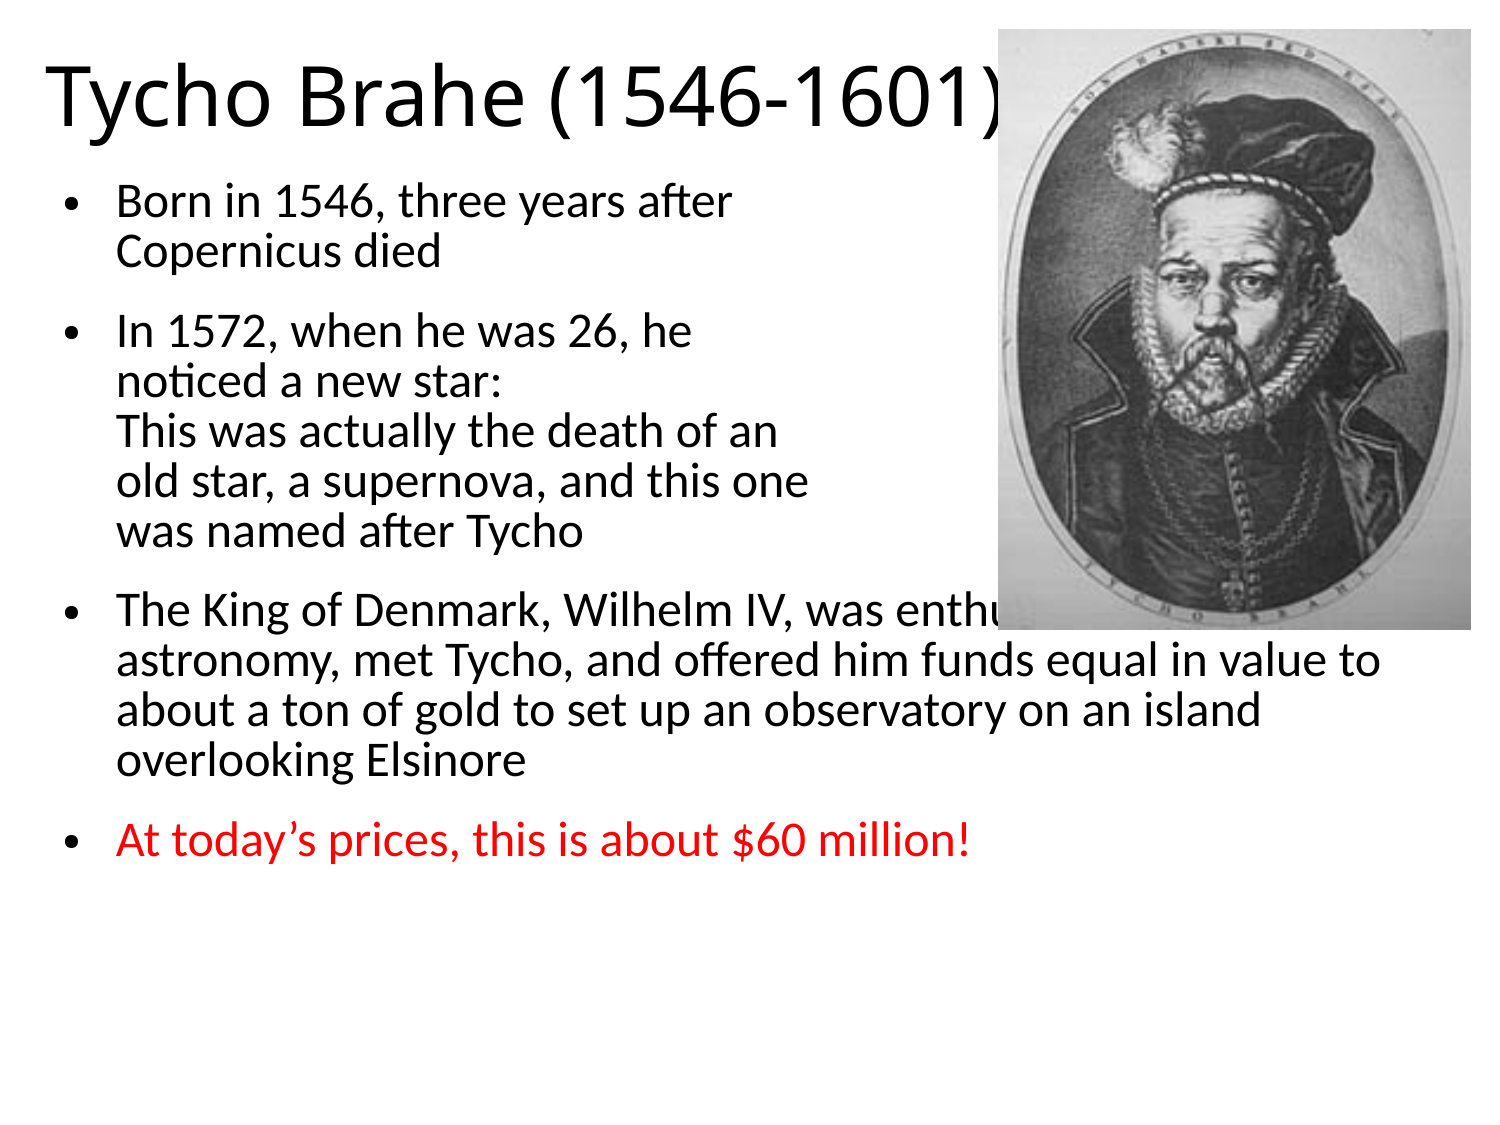

# Tycho Brahe (1546-1601)
Born in 1546, three years after
Copernicus died
In 1572, when he was 26, he
noticed a new star:
This was actually the death of an
old star, a supernova, and this one
was named after Tycho
The King of Denmark, Wilhelm IV, was enthusiastic about astronomy, met Tycho, and offered him funds equal in value to about a ton of gold to set up an observatory on an island overlooking Elsinore
At today’s prices, this is about $60 million!